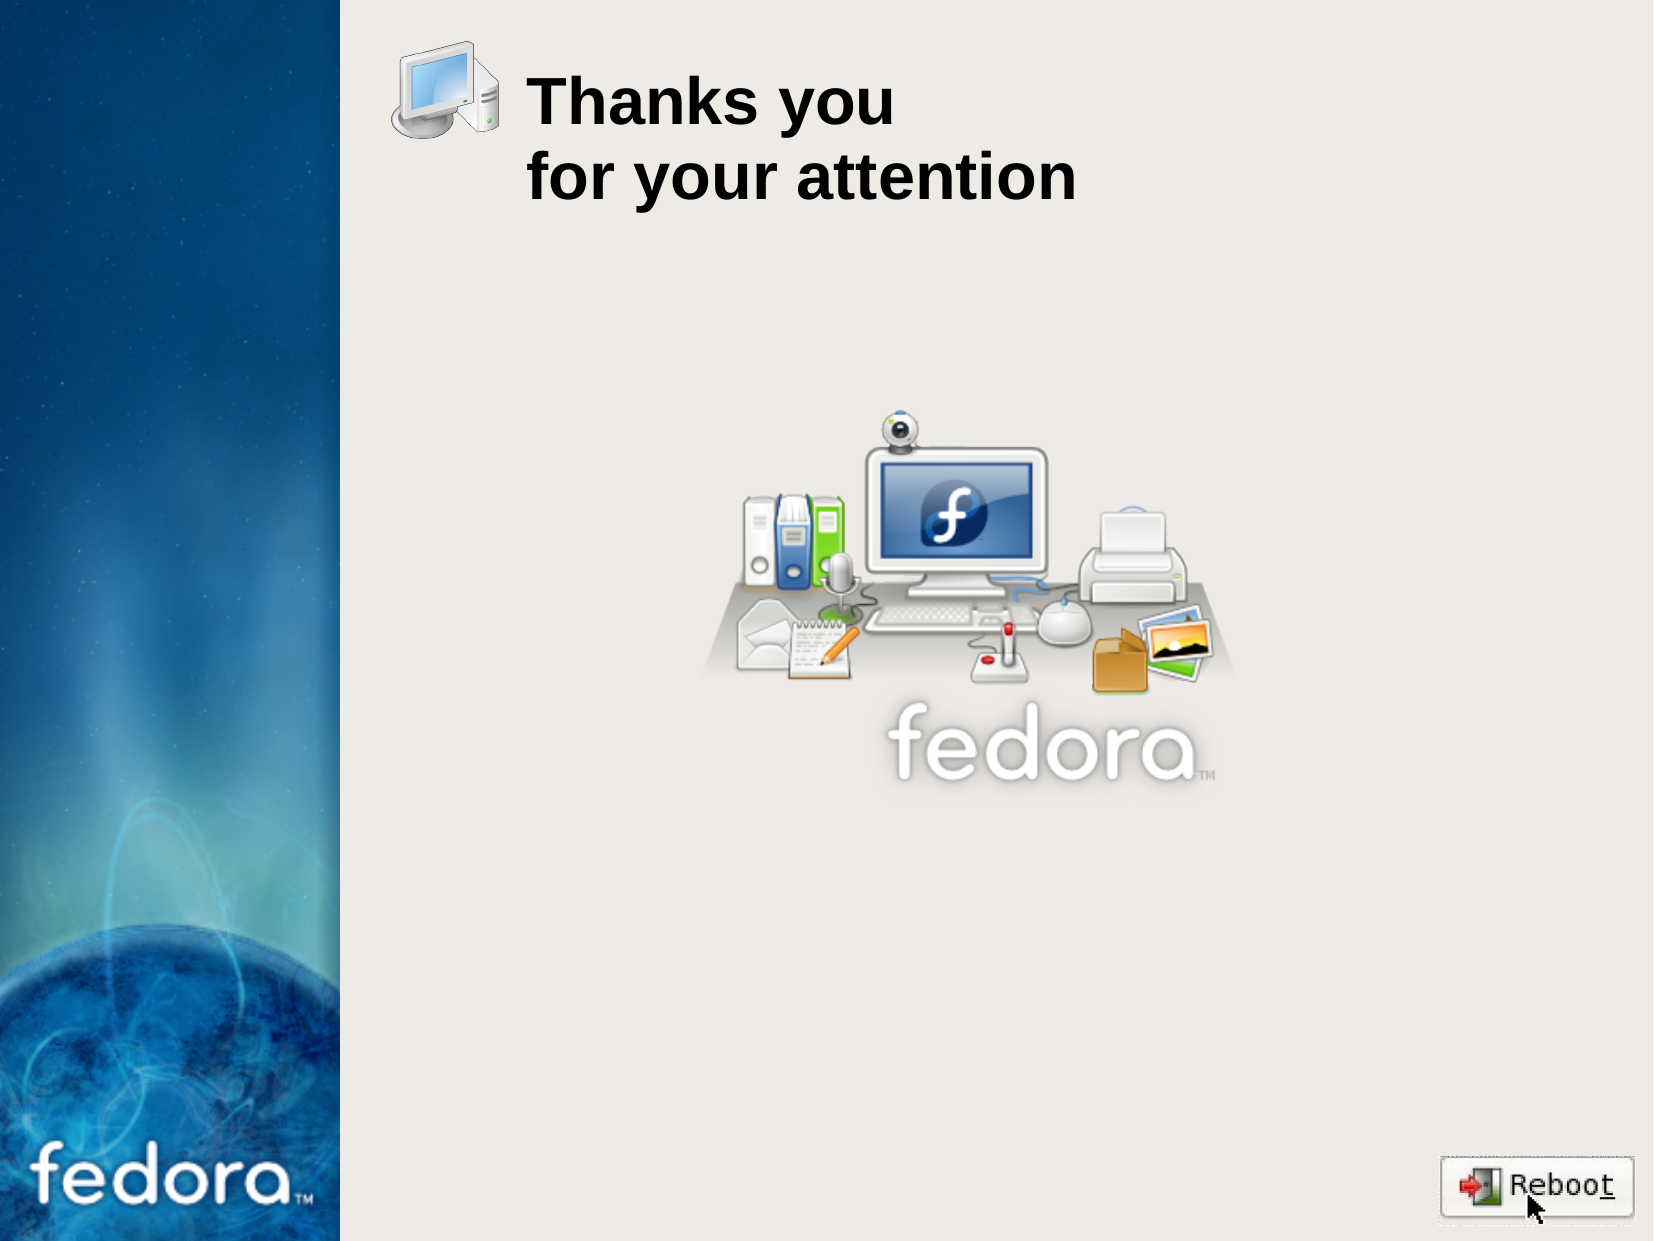

# Agenda
Thanks you
for your attention